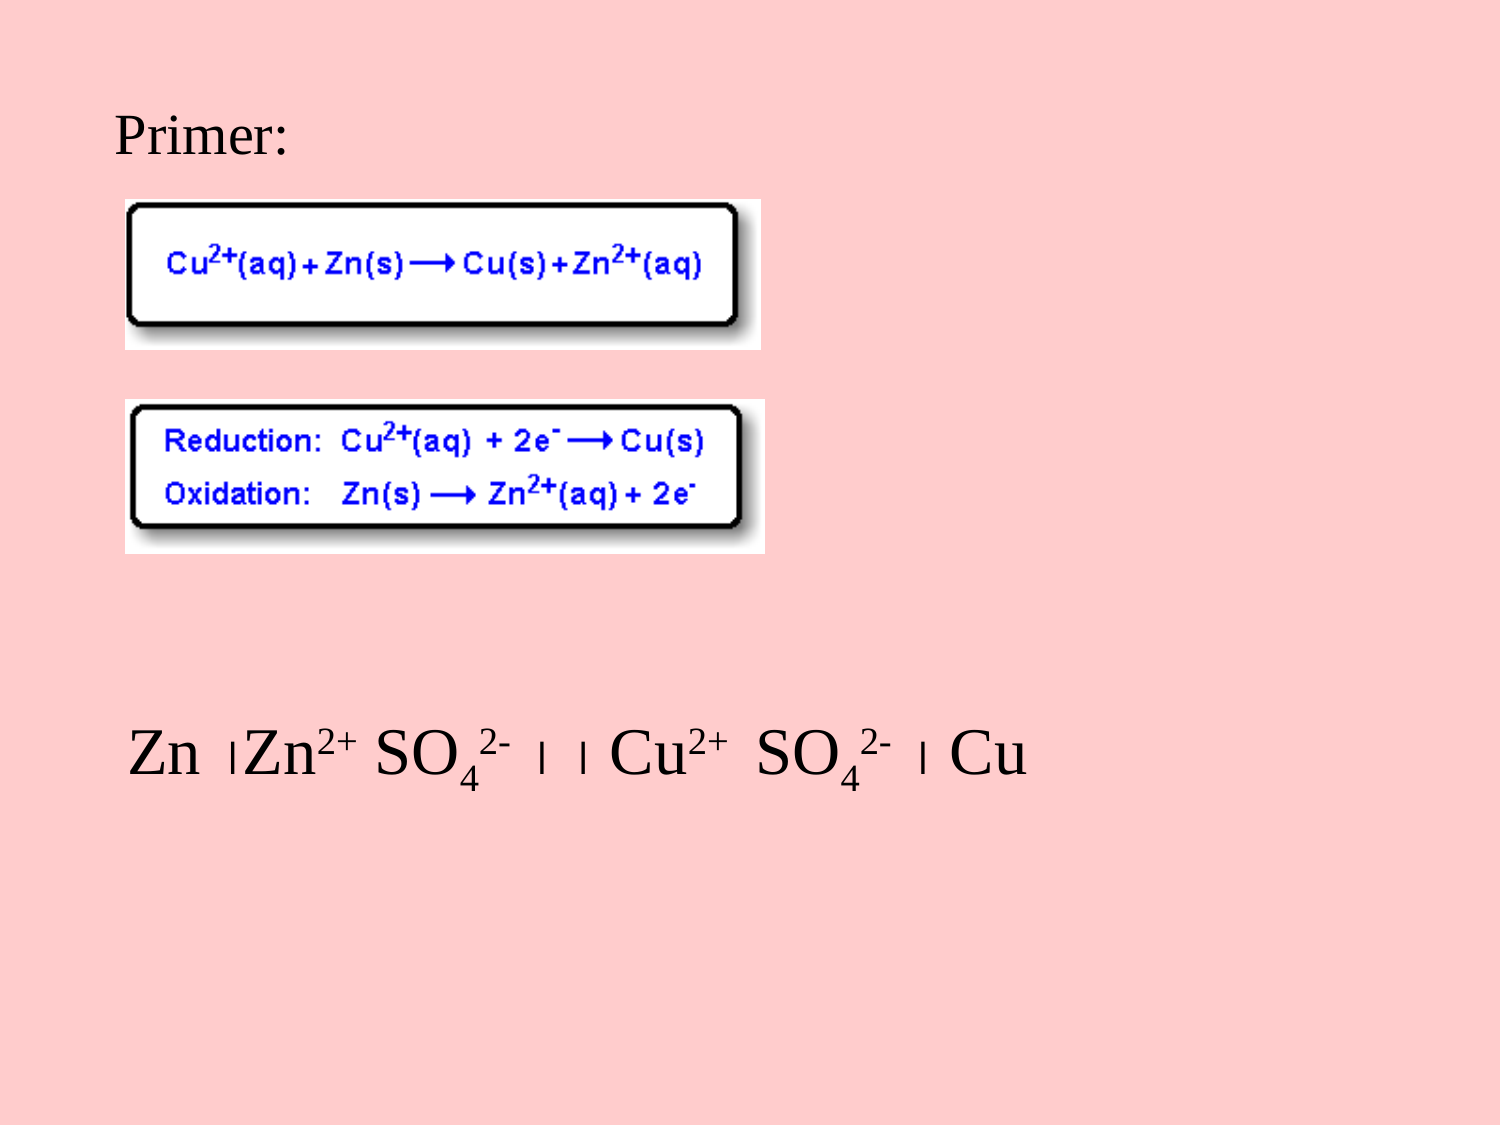

# Primer:
Zn Zn2+ SO42-   Cu2+ SO42-  Cu